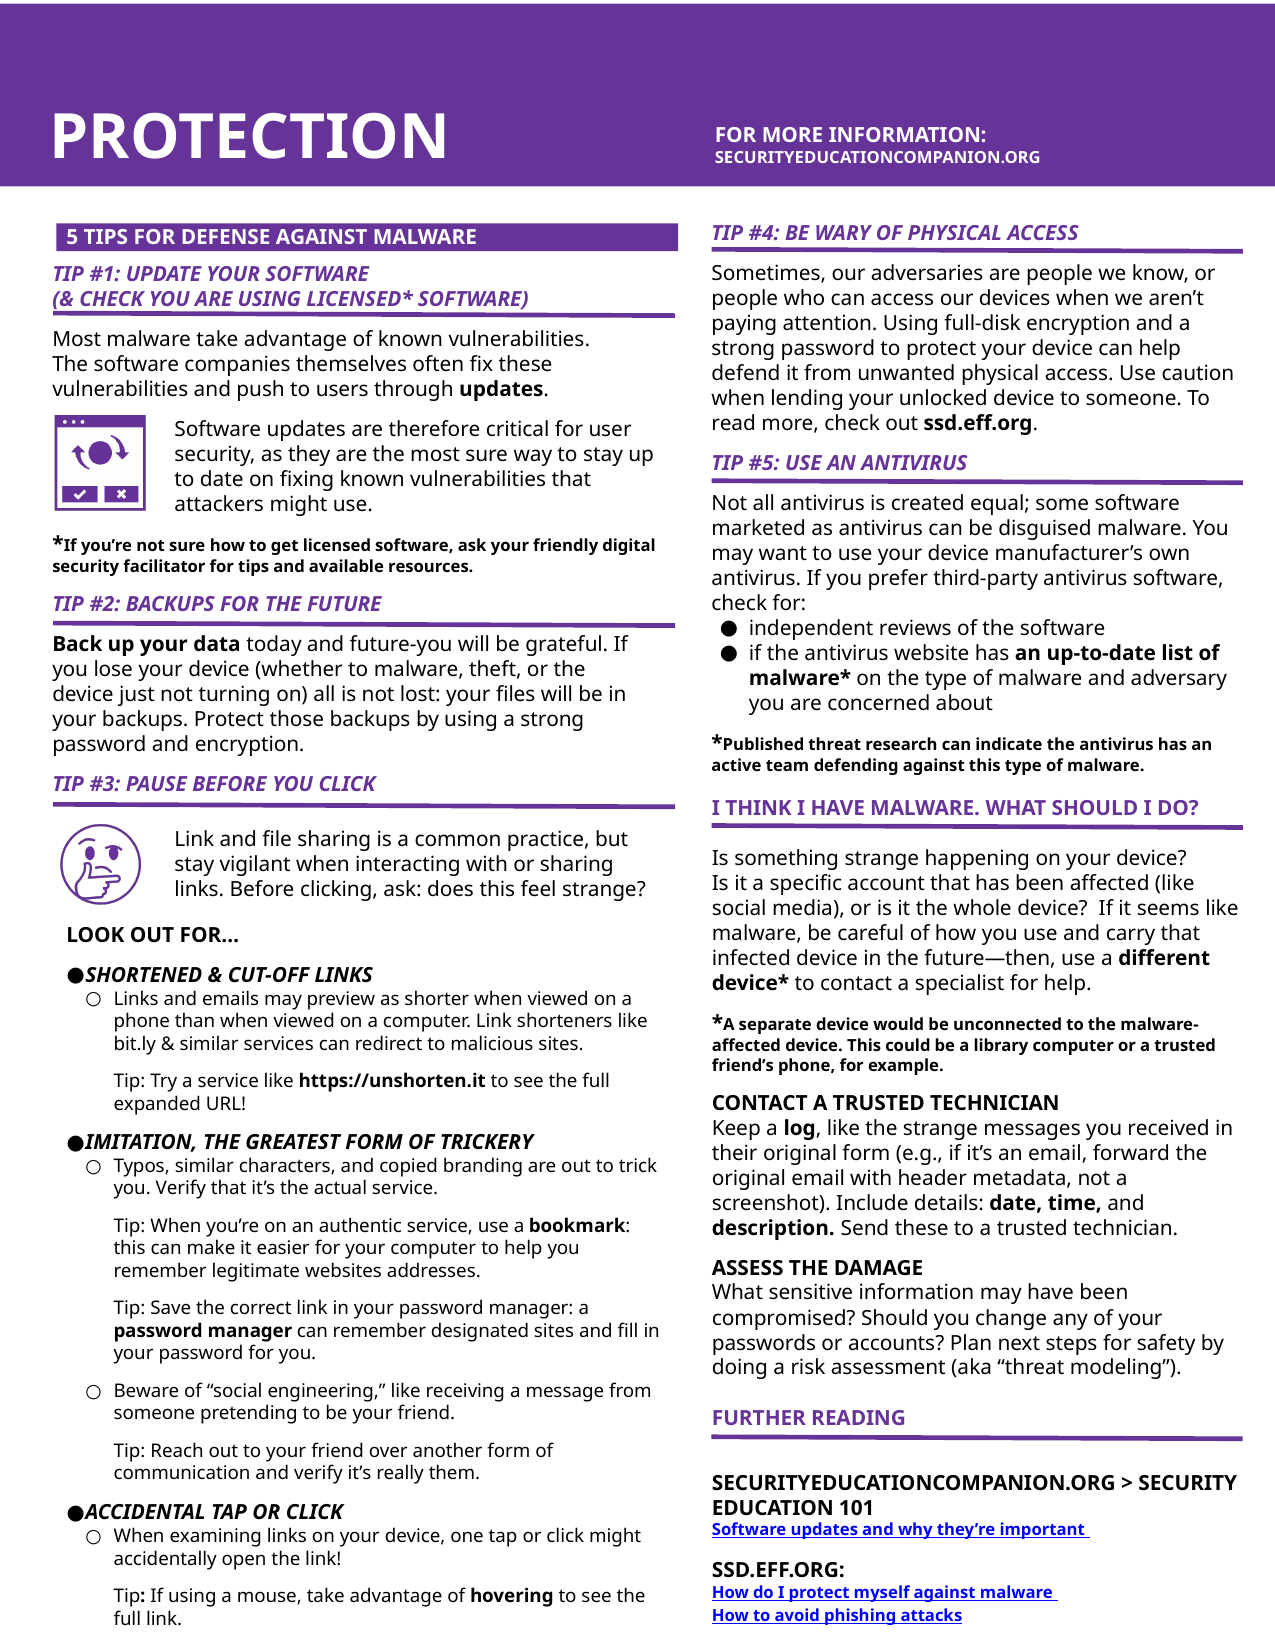

PROTECTION
FOR MORE INFORMATION:
SECURITYEDUCATIONCOMPANION.ORG
TIP #4: BE WARY OF PHYSICAL ACCESS
Sometimes, our adversaries are people we know, or people who can access our devices when we aren’t paying attention. Using full-disk encryption and a strong password to protect your device can help defend it from unwanted physical access. Use caution when lending your unlocked device to someone. To read more, check out ssd.eff.org.
TIP #5: USE AN ANTIVIRUS
Not all antivirus is created equal; some software marketed as antivirus can be disguised malware. You may want to use your device manufacturer’s own antivirus. If you prefer third-party antivirus software, check for:
independent reviews of the software
if the antivirus website has an up-to-date list of malware* on the type of malware and adversary you are concerned about
*Published threat research can indicate the antivirus has an active team defending against this type of malware.
TIP #1: UPDATE YOUR SOFTWARE
(& CHECK YOU ARE USING LICENSED* SOFTWARE)
Most malware take advantage of known vulnerabilities.
The software companies themselves often fix these vulnerabilities and push to users through updates.
Software updates are therefore critical for user security, as they are the most sure way to stay up to date on fixing known vulnerabilities that attackers might use.
*If you’re not sure how to get licensed software, ask your friendly digital security facilitator for tips and available resources.
TIP #2: BACKUPS FOR THE FUTURE
Back up your data today and future-you will be grateful. If you lose your device (whether to malware, theft, or the device just not turning on) all is not lost: your files will be in your backups. Protect those backups by using a strong password and encryption.
TIP #3: PAUSE BEFORE YOU CLICK
Link and file sharing is a common practice, but stay vigilant when interacting with or sharing links. Before clicking, ask: does this feel strange?
5 TIPS FOR DEFENSE AGAINST MALWARE
I THINK I HAVE MALWARE. WHAT SHOULD I DO?
Is something strange happening on your device?
Is it a specific account that has been affected (like social media), or is it the whole device? If it seems like malware, be careful of how you use and carry that infected device in the future—then, use a different device* to contact a specialist for help.
*A separate device would be unconnected to the malware-affected device. This could be a library computer or a trusted friend’s phone, for example.
CONTACT A TRUSTED TECHNICIAN
Keep a log, like the strange messages you received in their original form (e.g., if it’s an email, forward the original email with header metadata, not a screenshot). Include details: date, time, and description. Send these to a trusted technician.
ASSESS THE DAMAGE
What sensitive information may have been compromised? Should you change any of your passwords or accounts? Plan next steps for safety by doing a risk assessment (aka “threat modeling”).
FURTHER READING
SECURITYEDUCATIONCOMPANION.ORG > SECURITY EDUCATION 101
Software updates and why they’re important
SSD.EFF.ORG:
How do I protect myself against malware
How to avoid phishing attacks
LOOK OUT FOR…
SHORTENED & CUT-OFF LINKS
Links and emails may preview as shorter when viewed on a phone than when viewed on a computer. Link shorteners like bit.ly & similar services can redirect to malicious sites.
Tip: Try a service like https://unshorten.it to see the full expanded URL!
IMITATION, THE GREATEST FORM OF TRICKERY
Typos, similar characters, and copied branding are out to trick you. Verify that it’s the actual service.
Tip: When you’re on an authentic service, use a bookmark: this can make it easier for your computer to help you remember legitimate websites addresses.
Tip: Save the correct link in your password manager: a password manager can remember designated sites and fill in your password for you.
Beware of “social engineering,” like receiving a message from someone pretending to be your friend.
Tip: Reach out to your friend over another form of communication and verify it’s really them.
ACCIDENTAL TAP OR CLICK
When examining links on your device, one tap or click might accidentally open the link!
Tip: If using a mouse, take advantage of hovering to see the full link.